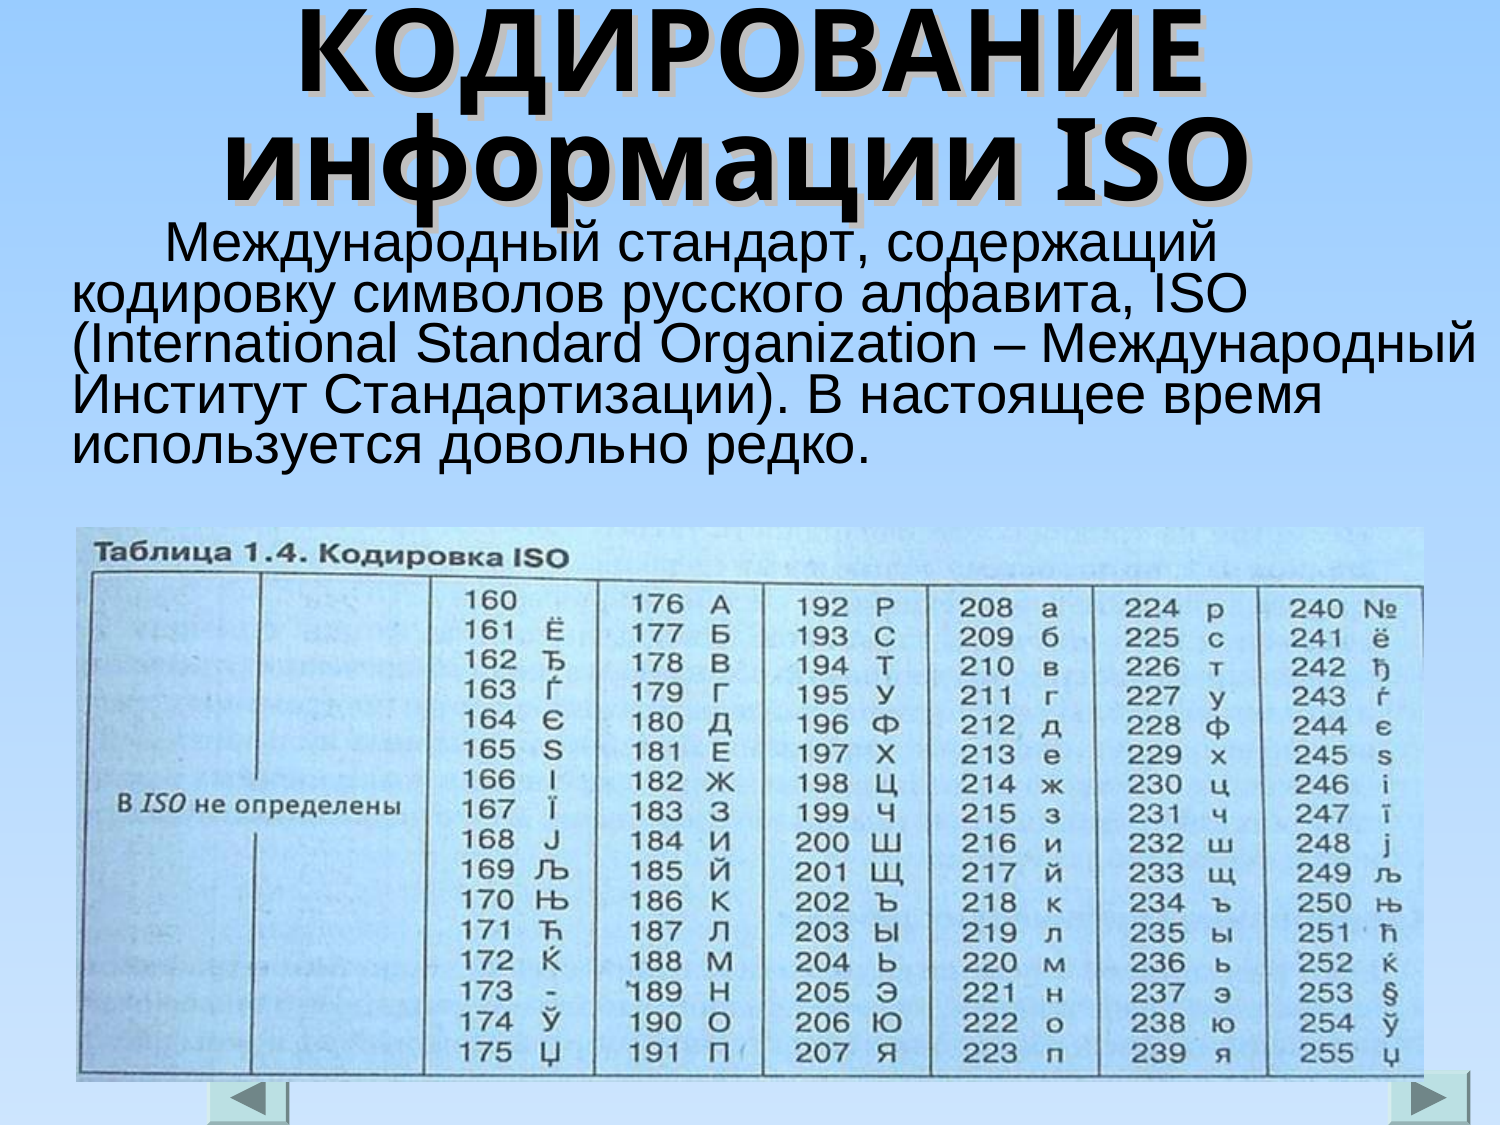

# КОДИРОВАНИЕ информации ISO
		Международный стандарт, содержащий кодировку символов русского алфавита, ISO (International Standard Organization – Международный Институт Стандартизации). В настоящее время используется довольно редко.
13